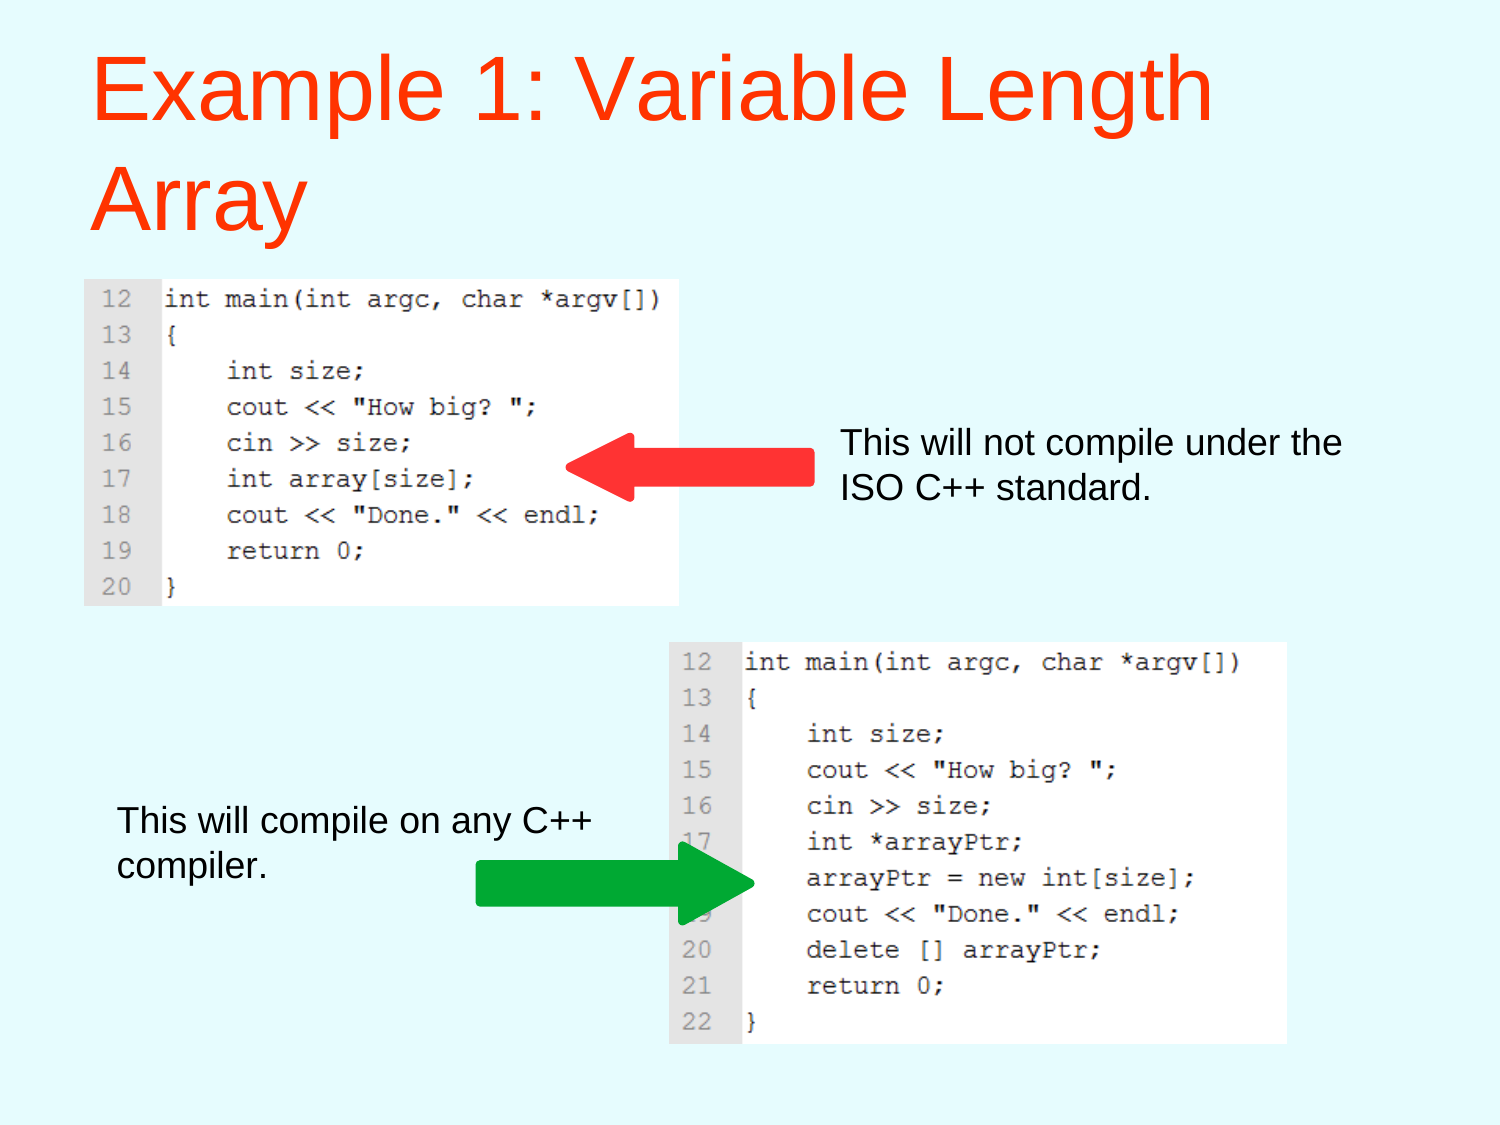

# Example 1: Variable Length Array
This will not compile under the ISO C++ standard.
This will compile on any C++ compiler.